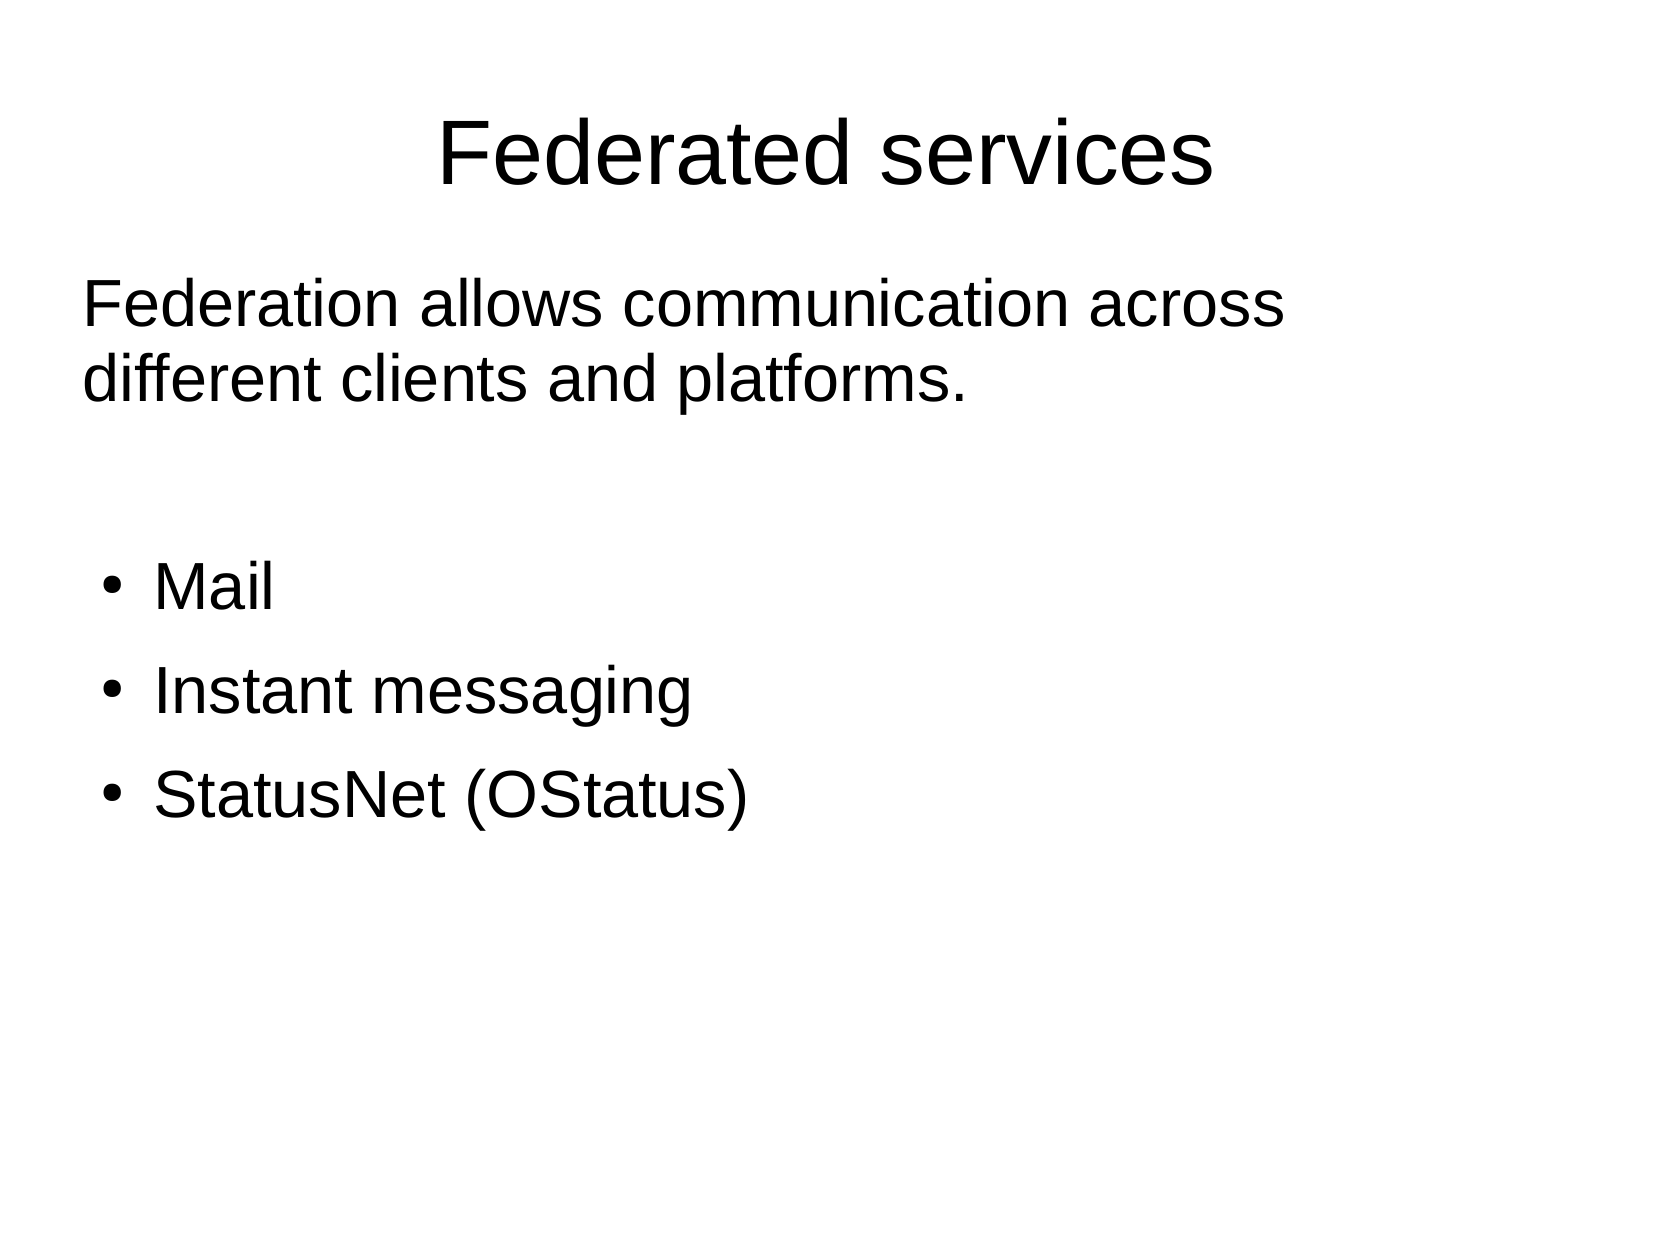

# Federated services
Federation allows communication across different clients and platforms.
Mail
Instant messaging
StatusNet (OStatus)